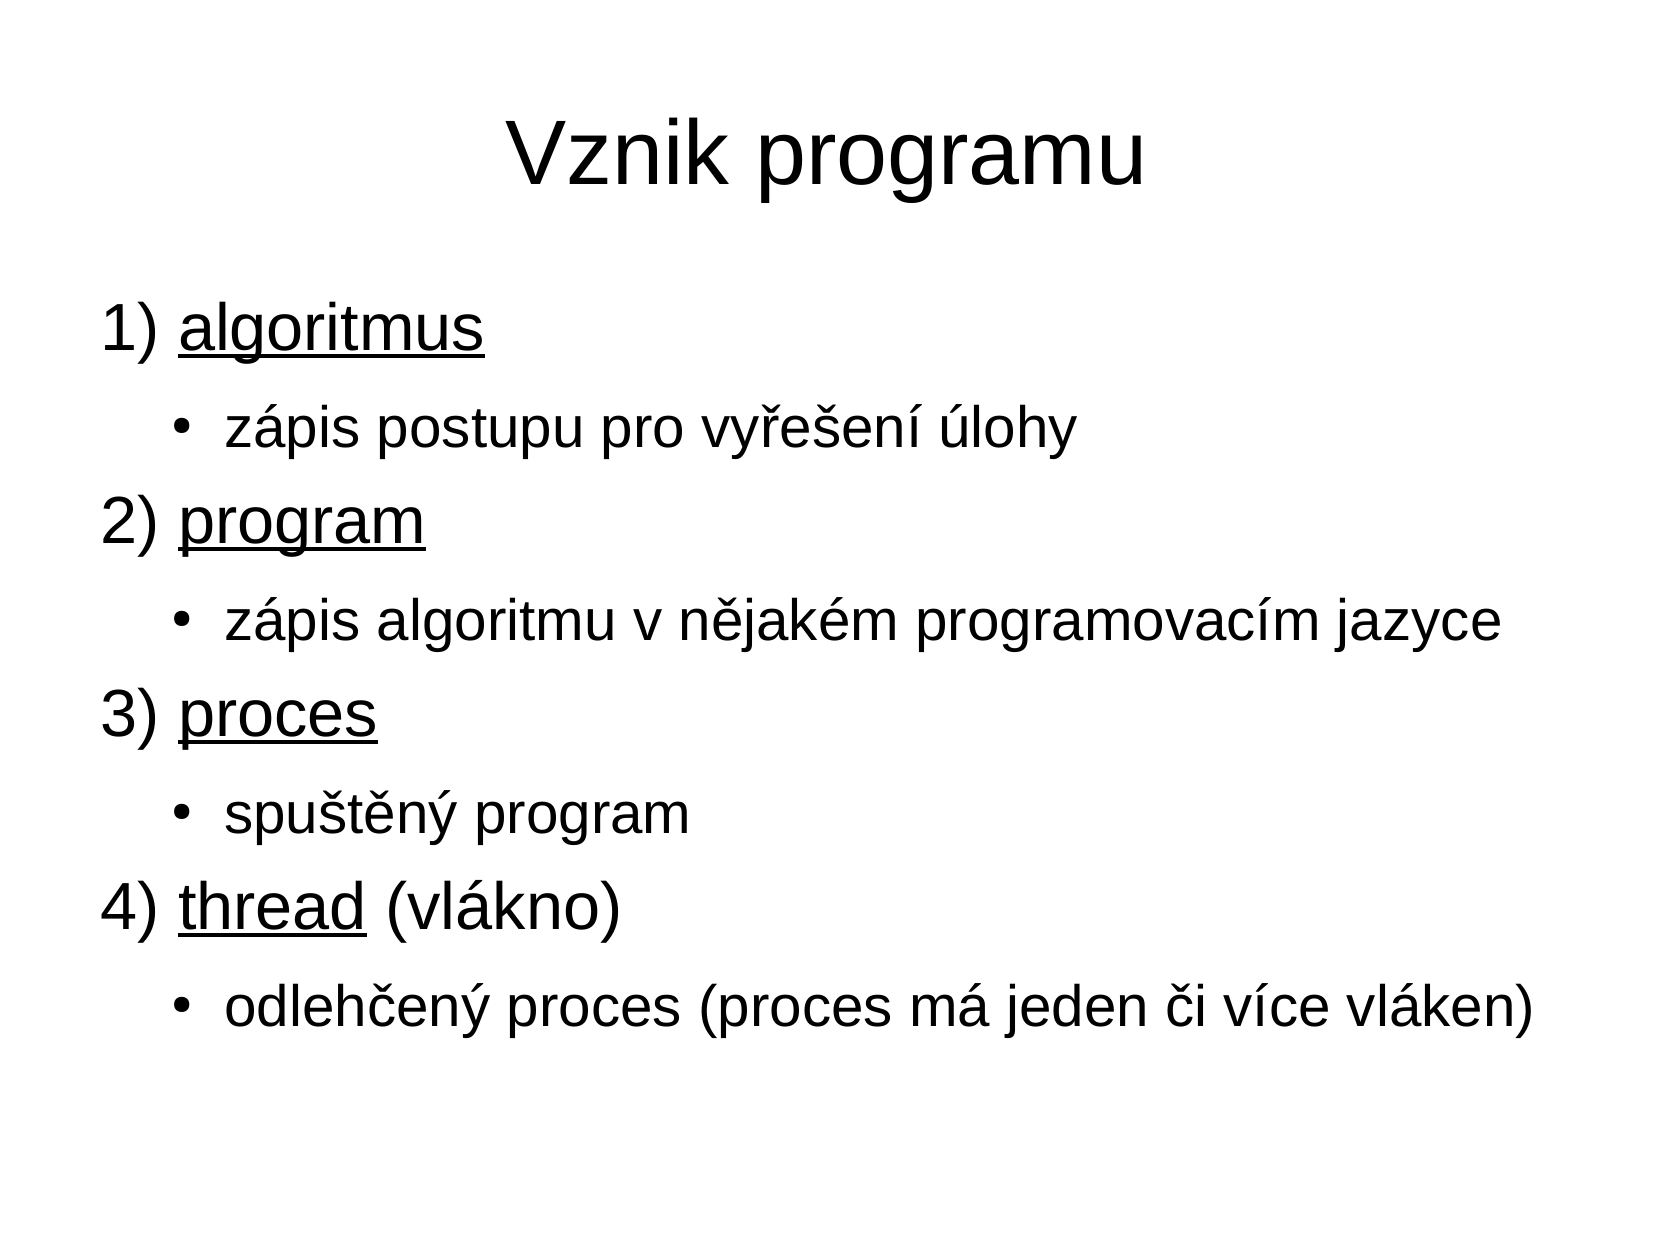

# Vznik programu
 algoritmus
zápis postupu pro vyřešení úlohy
 program
zápis algoritmu v nějakém programovacím jazyce
 proces
spuštěný program
 thread (vlákno)
odlehčený proces (proces má jeden či více vláken)